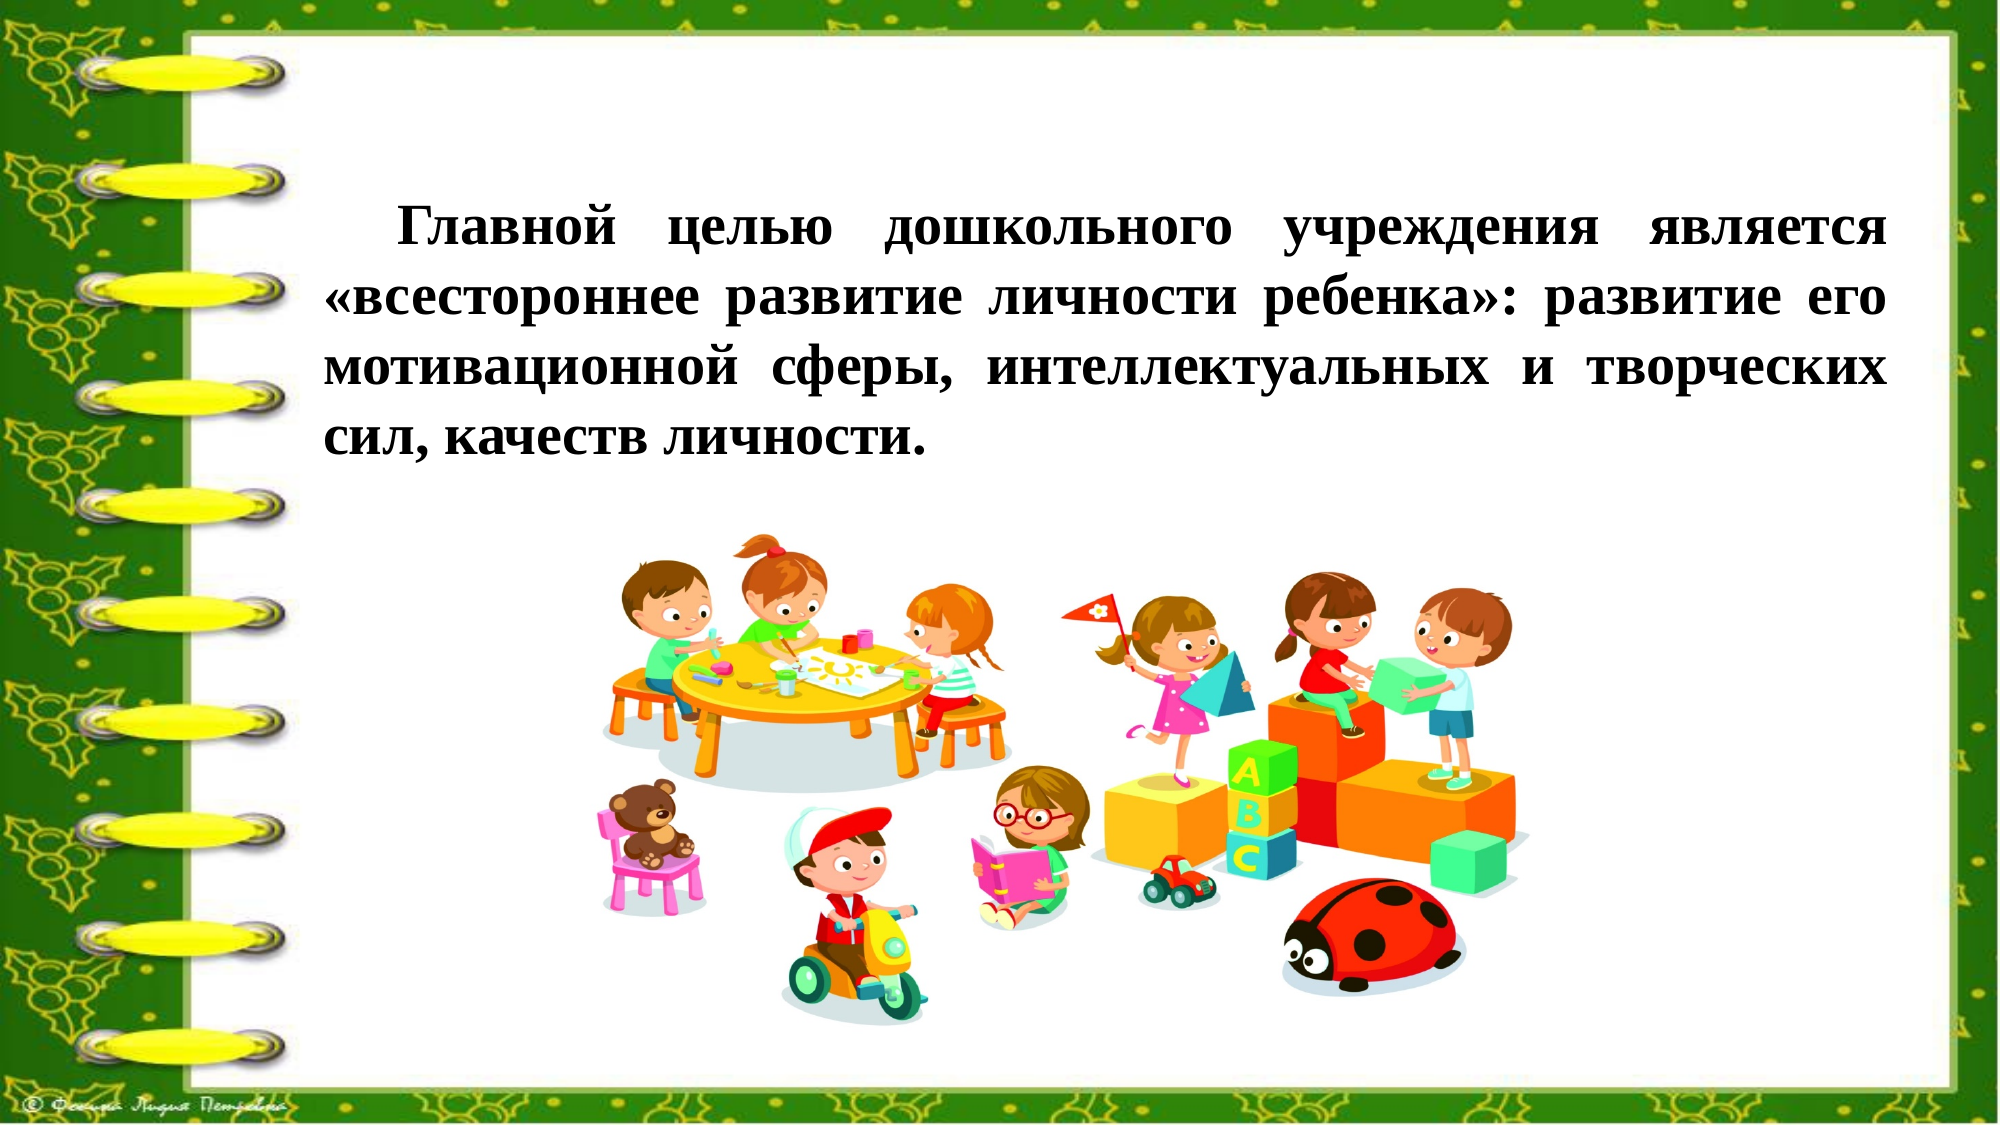

Главной целью дошкольного учреждения является «всестороннее развитие личности ребенка»: развитие его мотивационной сферы, интеллектуальных и творческих сил, качеств личности.